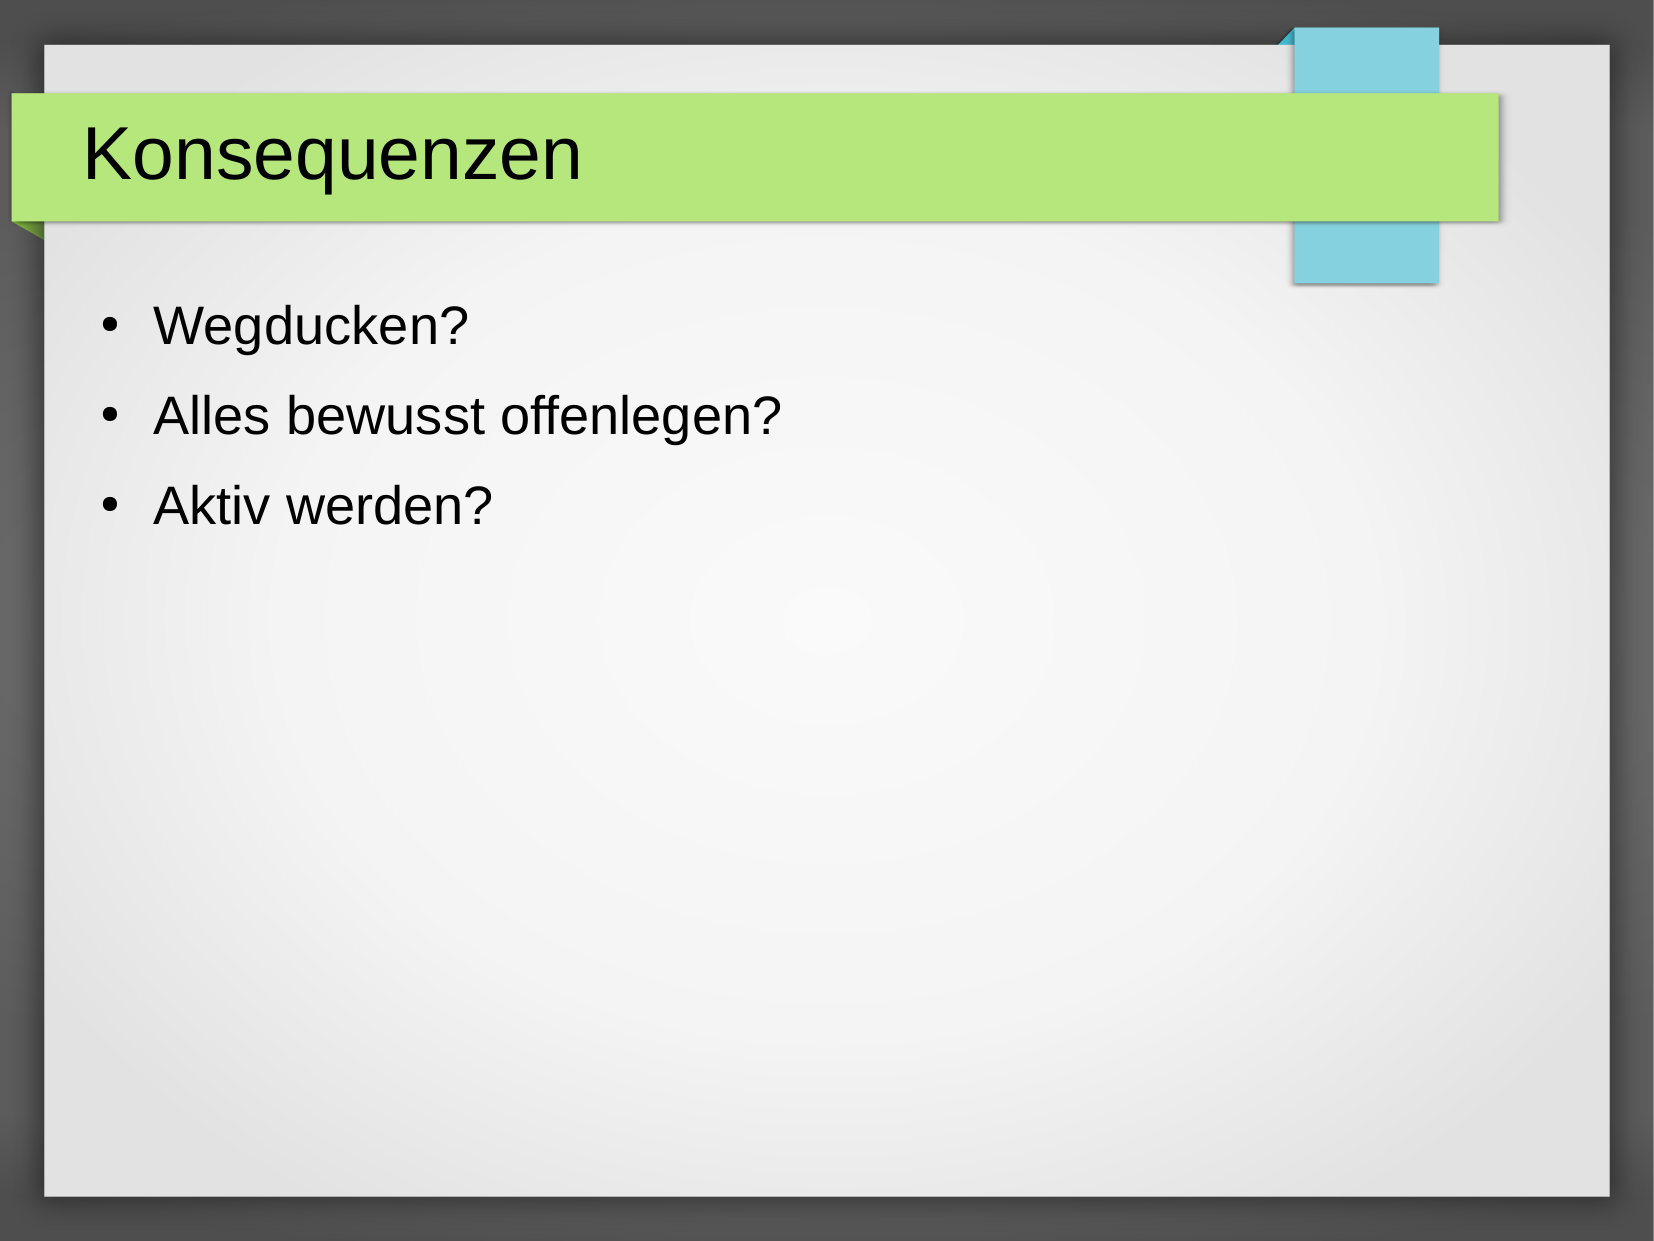

# Konsequenzen
Wegducken?
Alles bewusst offenlegen?
Aktiv werden?